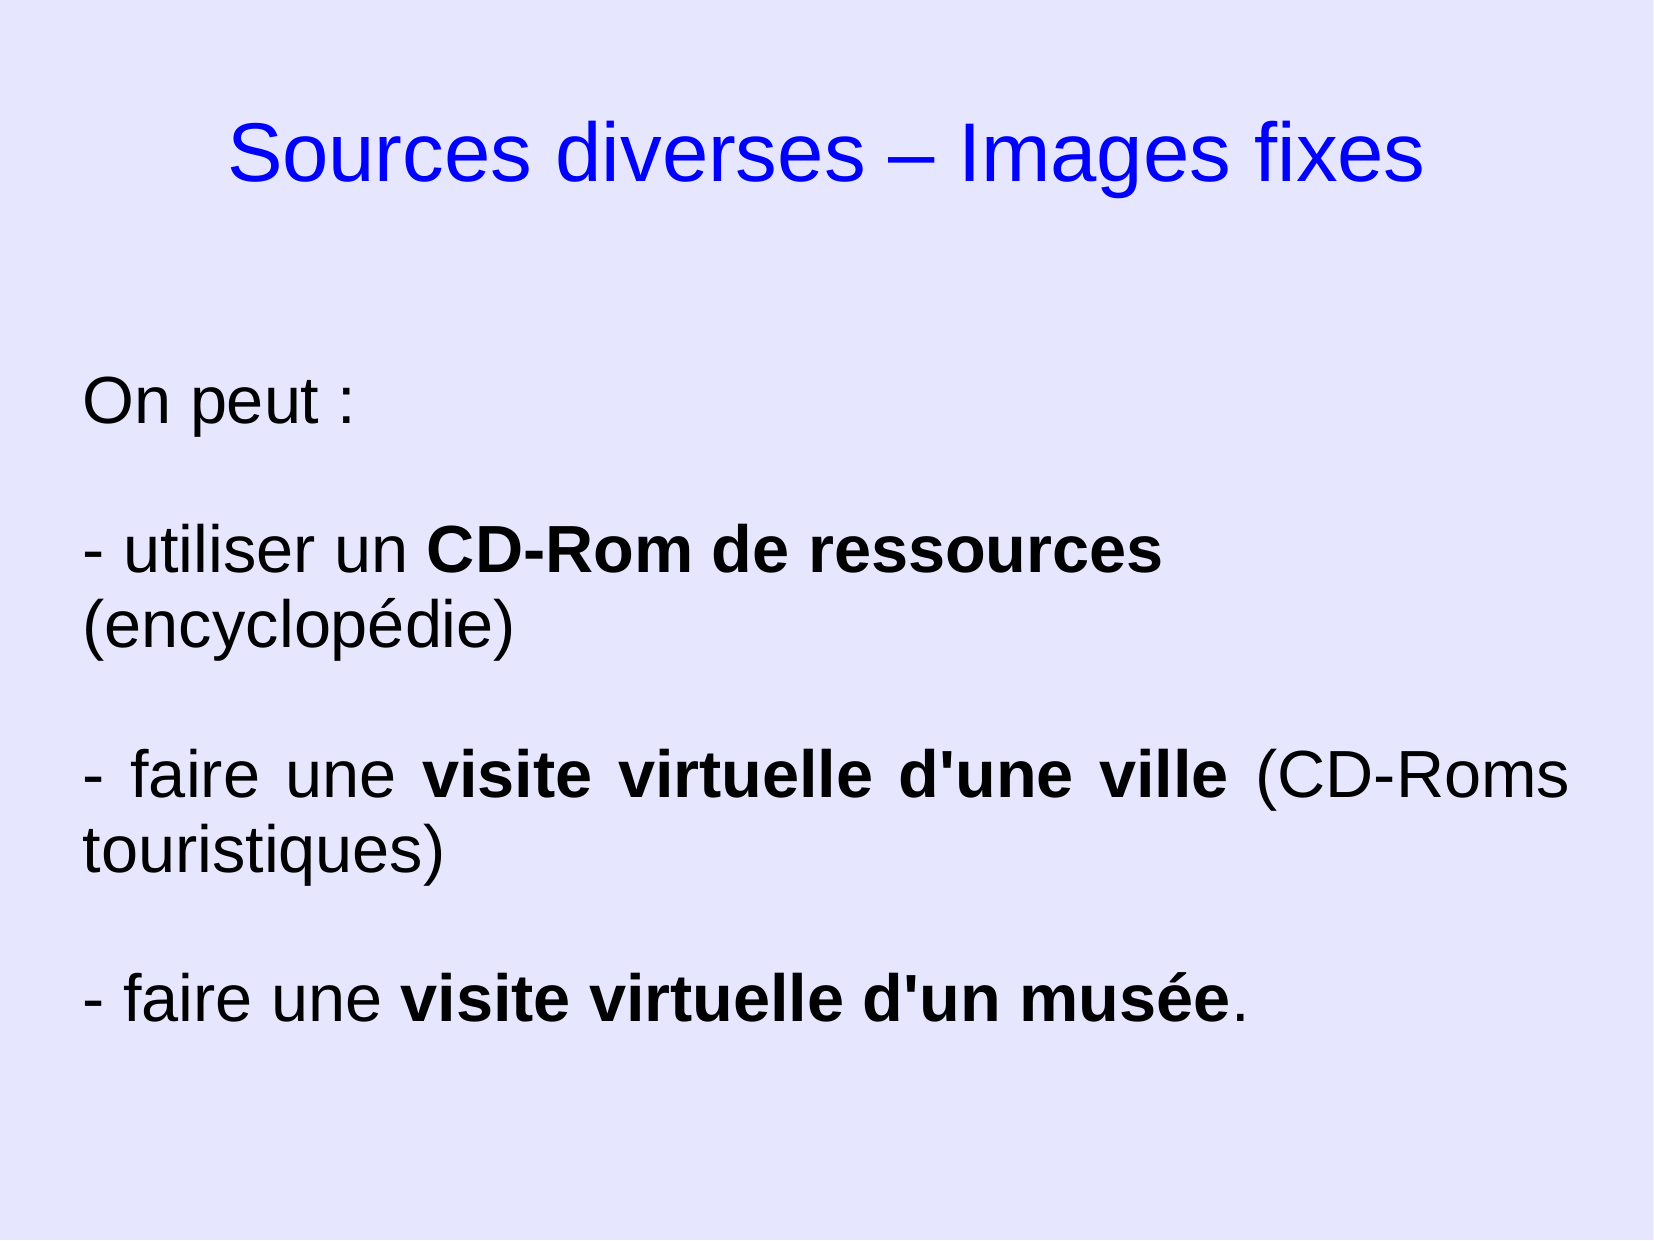

# Sources diverses – Images fixes
On peut :
- utiliser un CD-Rom de ressources (encyclopédie)
- faire une visite virtuelle d'une ville (CD-Roms touristiques)
- faire une visite virtuelle d'un musée.